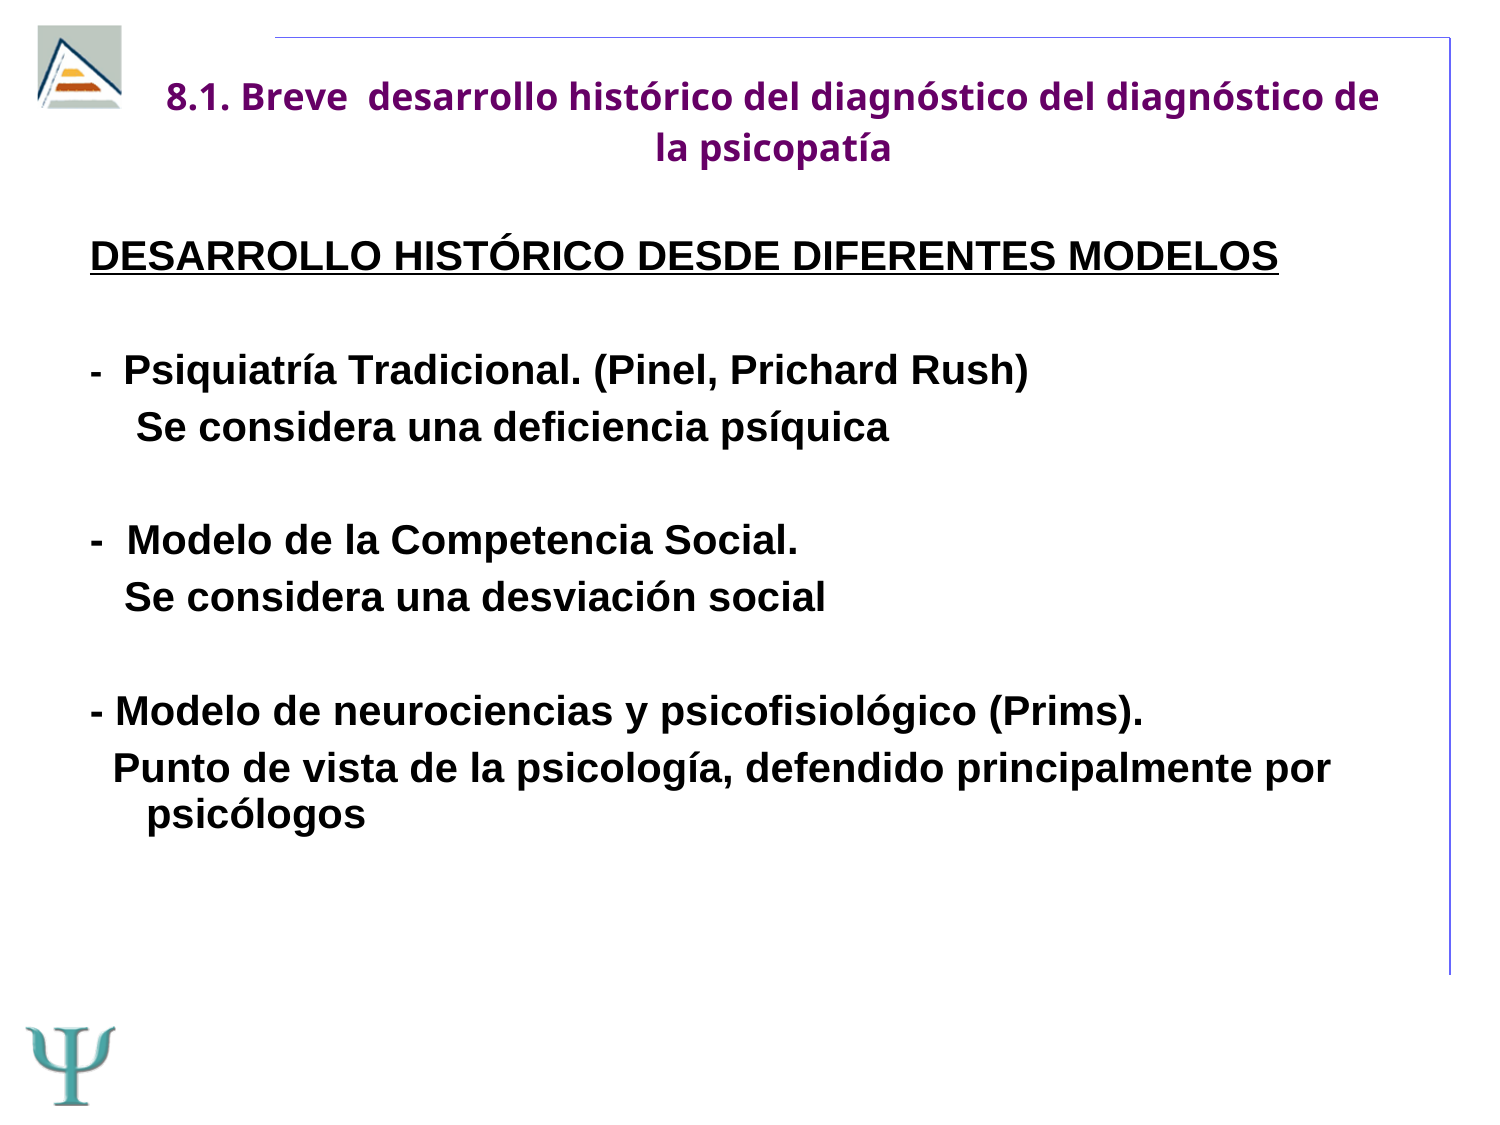

# 8.1. Breve desarrollo histórico del diagnóstico del diagnóstico de la psicopatía
DESARROLLO HISTÓRICO DESDE DIFERENTES MODELOS
- Psiquiatría Tradicional. (Pinel, Prichard Rush)
 Se considera una deficiencia psíquica
- Modelo de la Competencia Social.
 Se considera una desviación social
- Modelo de neurociencias y psicofisiológico (Prims).
 Punto de vista de la psicología, defendido principalmente por psicólogos